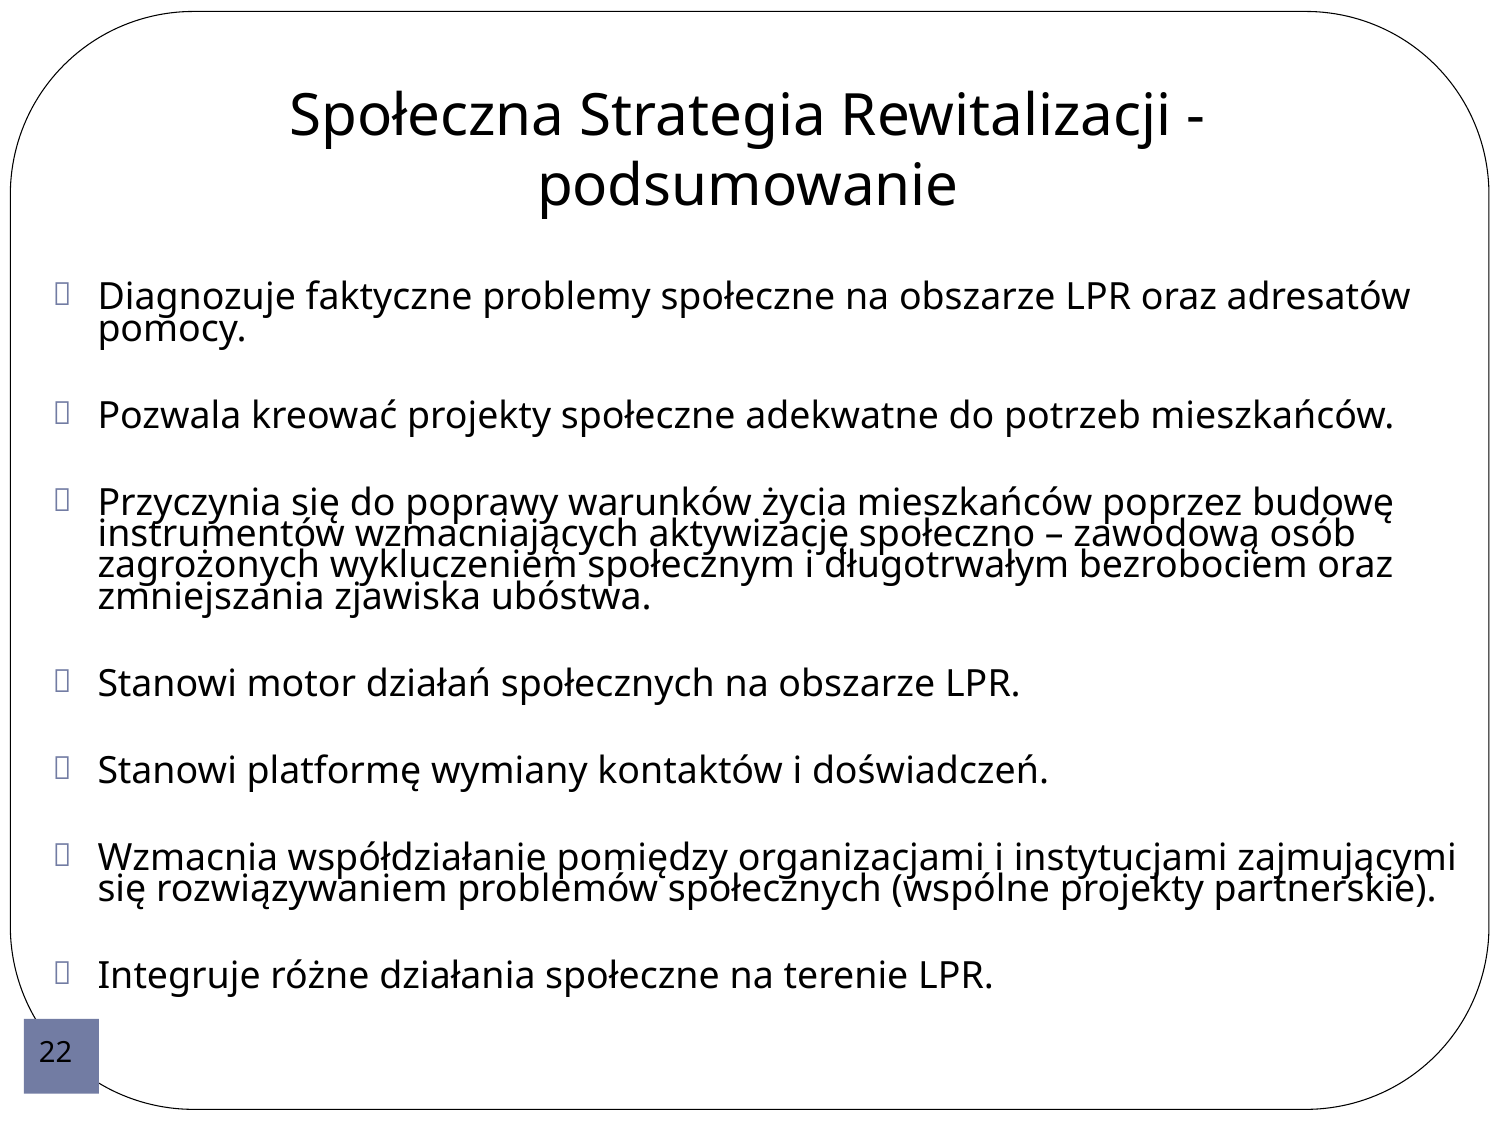

# Społeczna Strategia Rewitalizacji -podsumowanie
Diagnozuje faktyczne problemy społeczne na obszarze LPR oraz adresatów pomocy.
Pozwala kreować projekty społeczne adekwatne do potrzeb mieszkańców.
Przyczynia się do poprawy warunków życia mieszkańców poprzez budowę instrumentów wzmacniających aktywizację społeczno – zawodową osób zagrożonych wykluczeniem społecznym i długotrwałym bezrobociem oraz zmniejszania zjawiska ubóstwa.
Stanowi motor działań społecznych na obszarze LPR.
Stanowi platformę wymiany kontaktów i doświadczeń.
Wzmacnia współdziałanie pomiędzy organizacjami i instytucjami zajmującymi się rozwiązywaniem problemów społecznych (wspólne projekty partnerskie).
Integruje różne działania społeczne na terenie LPR.